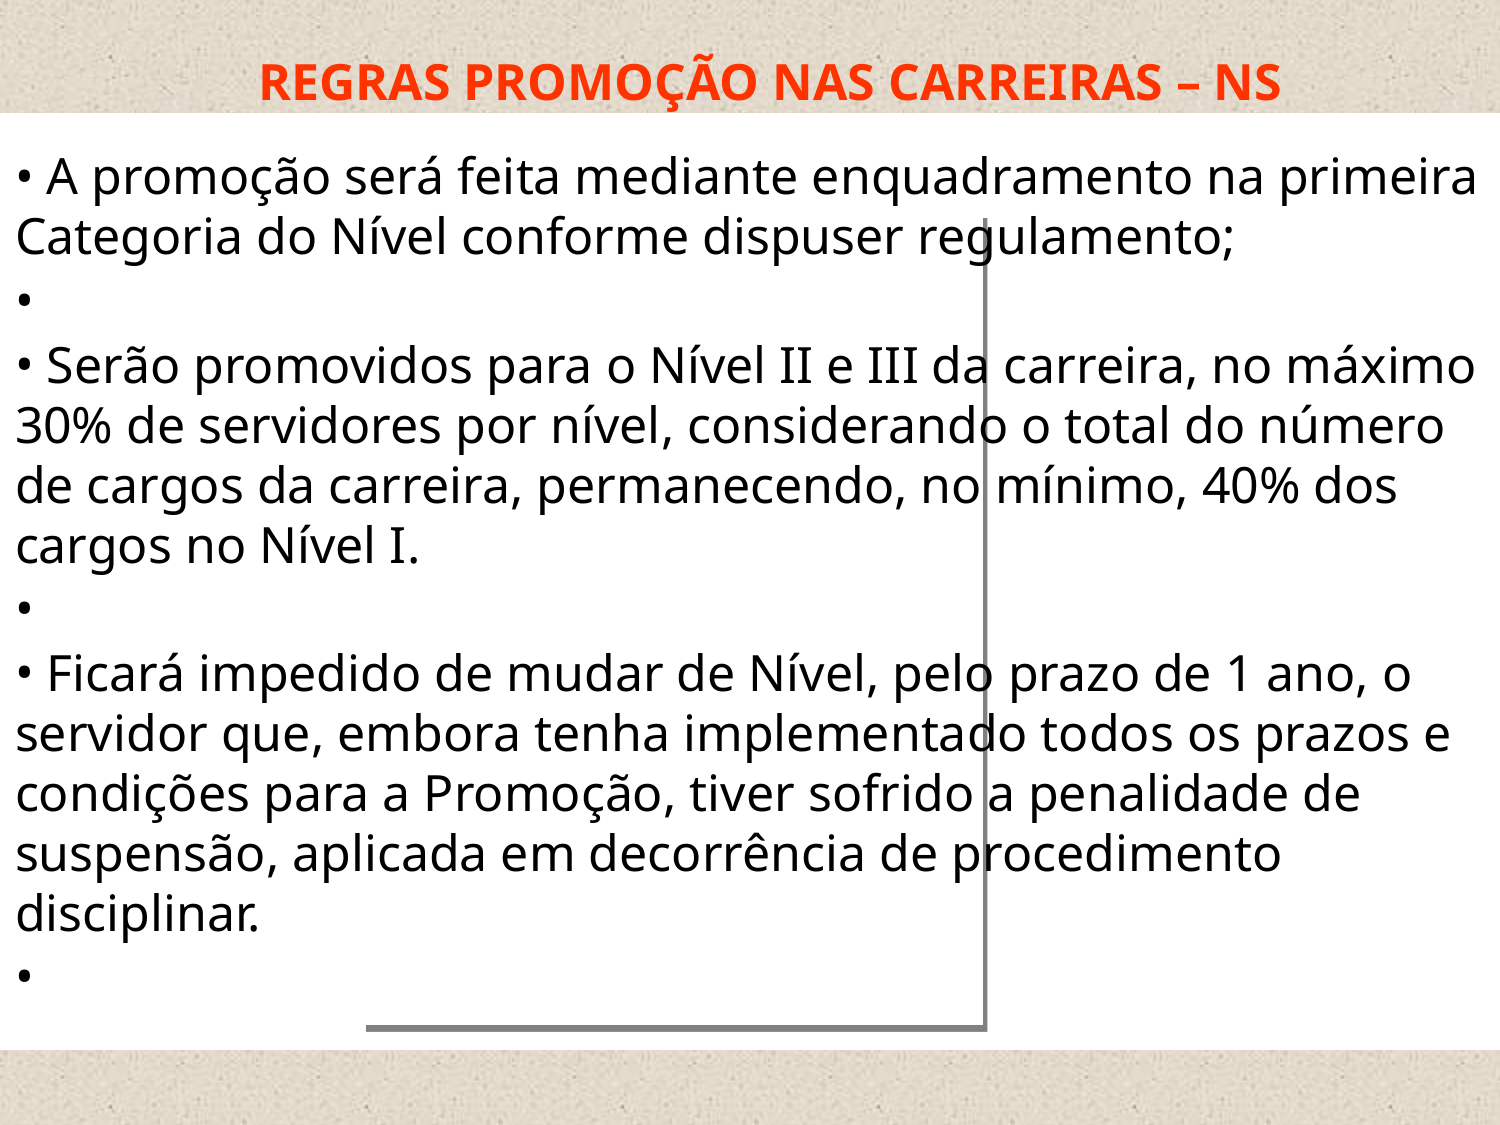

REGRAS PROMOÇÃO NAS CARREIRAS – NS
 A promoção será feita mediante enquadramento na primeira Categoria do Nível conforme dispuser regulamento;
 Serão promovidos para o Nível II e III da carreira, no máximo 30% de servidores por nível, considerando o total do número de cargos da carreira, permanecendo, no mínimo, 40% dos cargos no Nível I.
 Ficará impedido de mudar de Nível, pelo prazo de 1 ano, o servidor que, embora tenha implementado todos os prazos e condições para a Promoção, tiver sofrido a penalidade de suspensão, aplicada em decorrência de procedimento disciplinar.
Departamento de Recursos Humanos - DRH